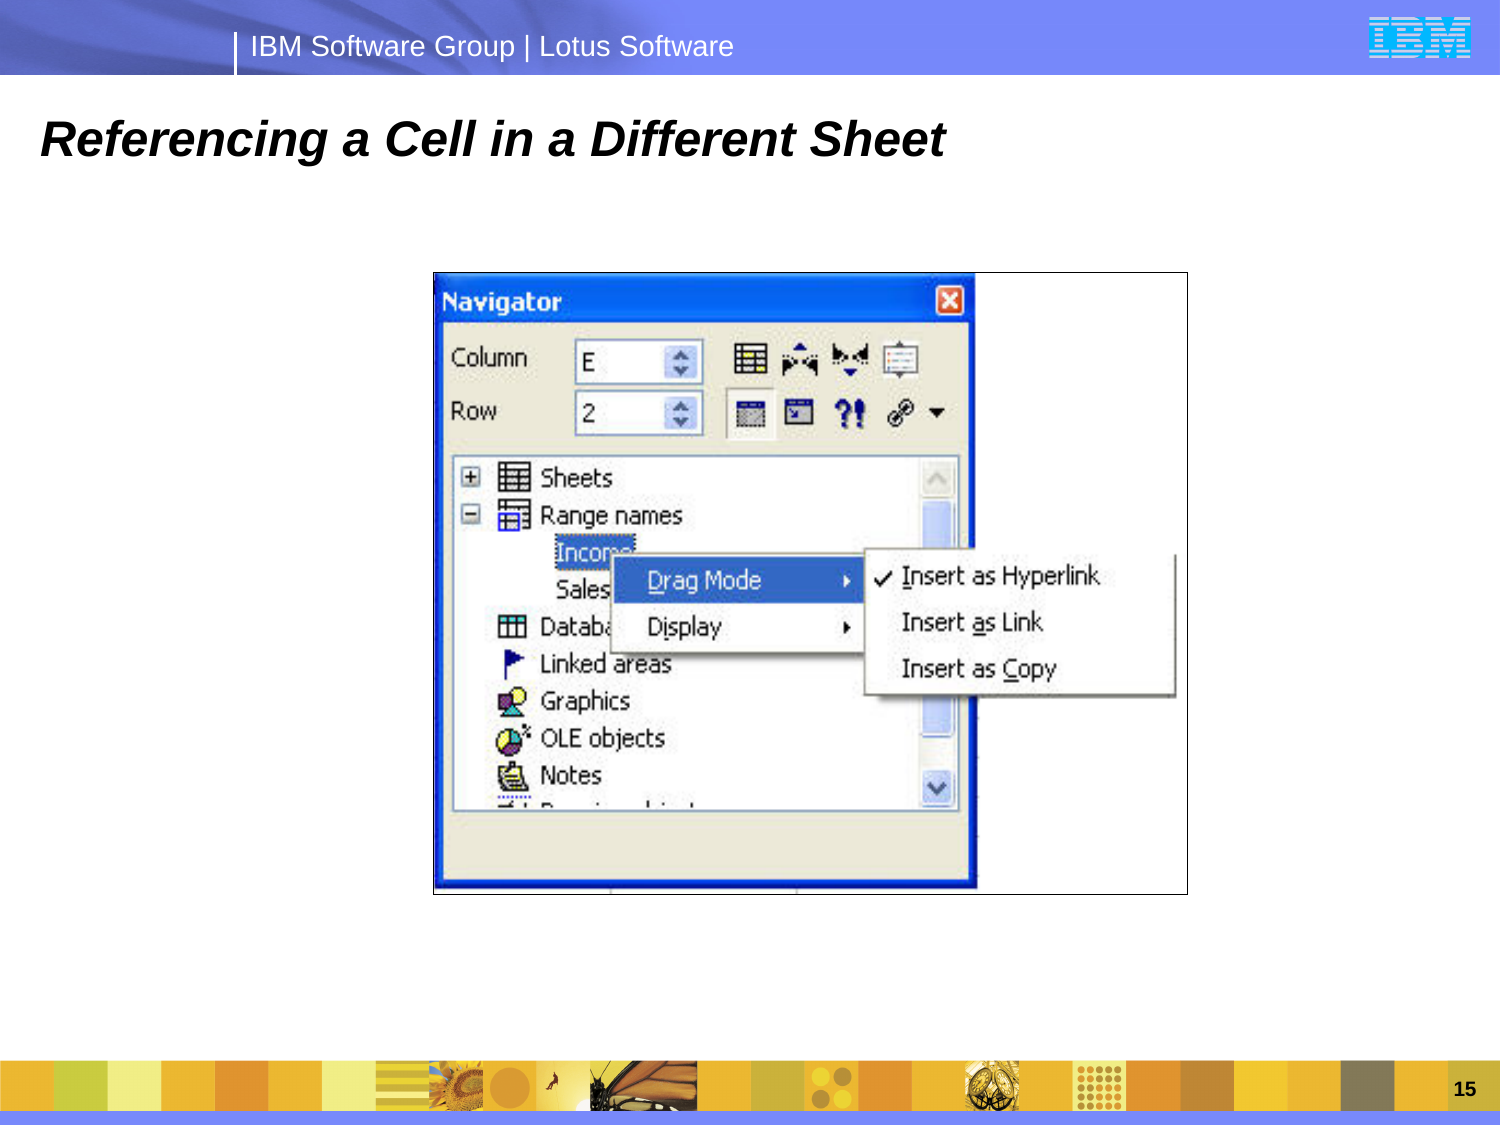

# Referencing a Cell in a Different Sheet
15